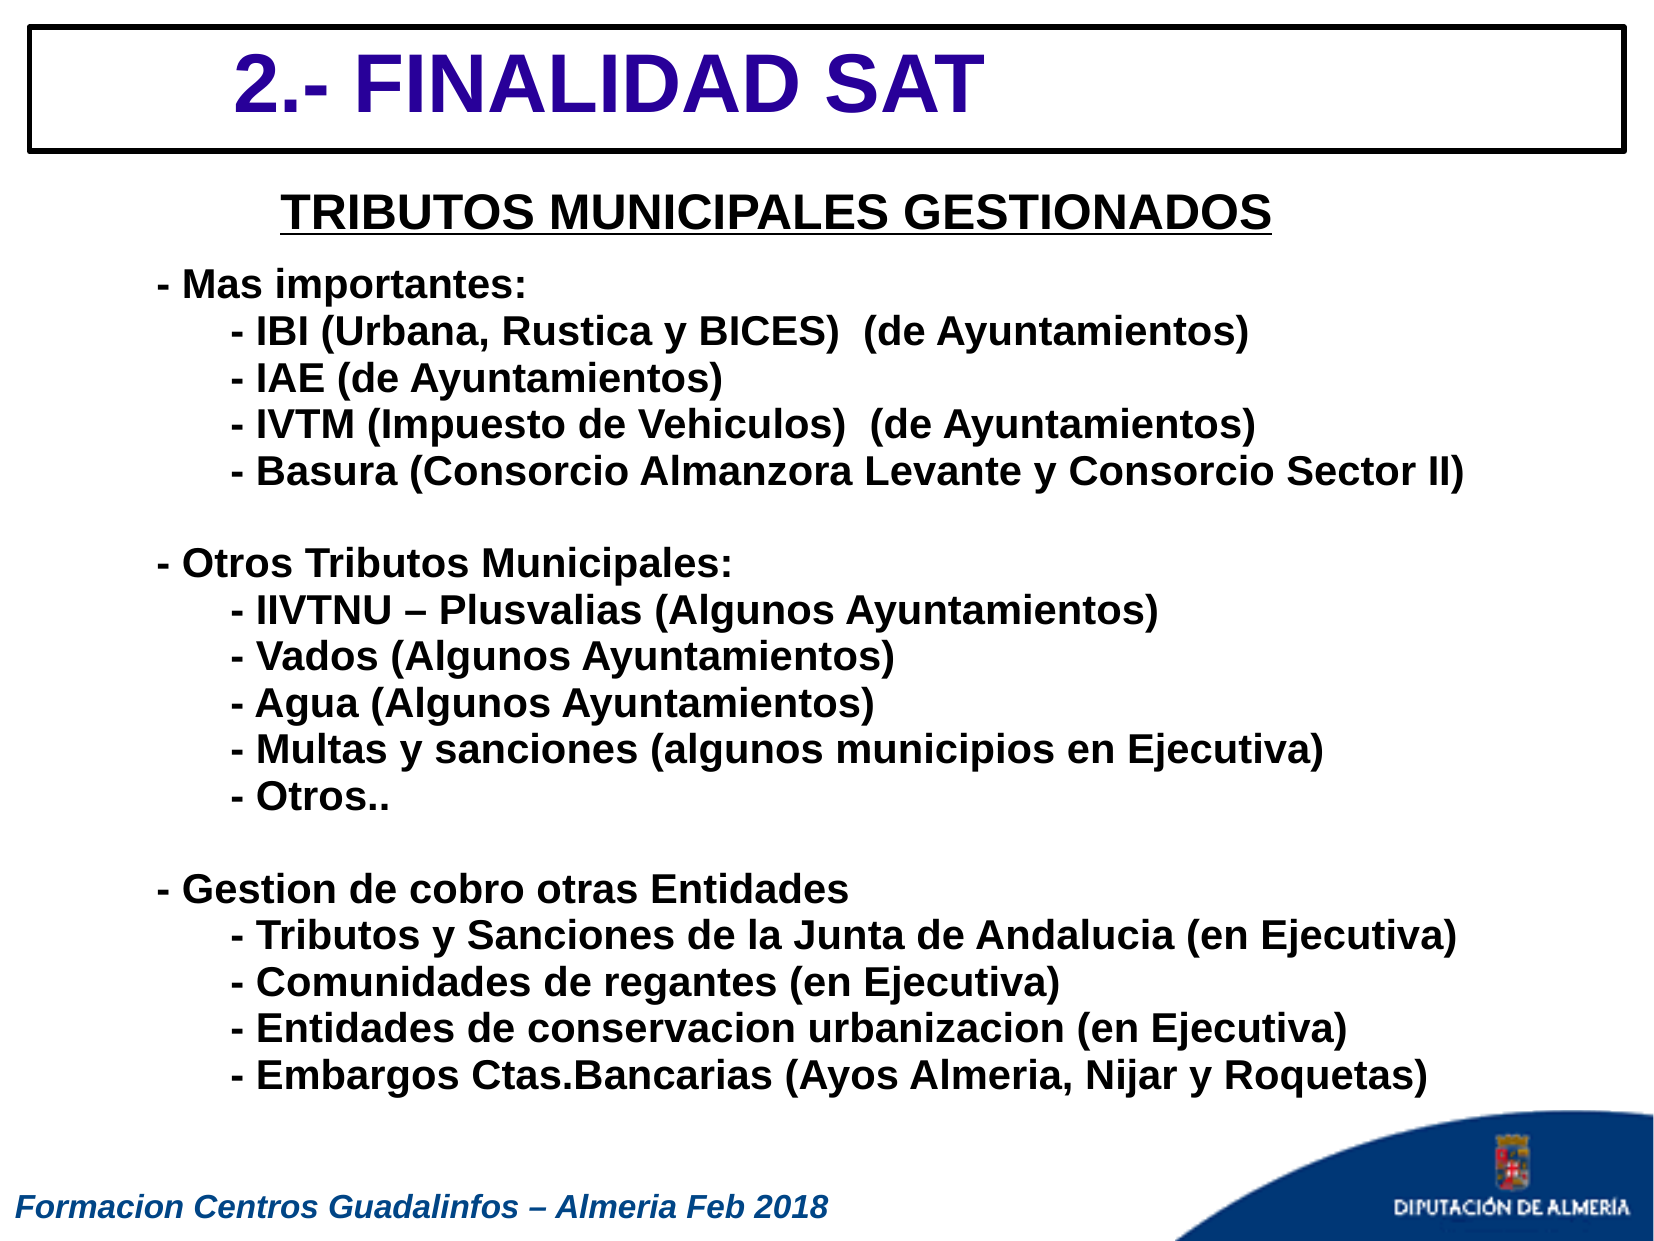

2.- FINALIDAD SAT
TRIBUTOS MUNICIPALES GESTIONADOS
- Mas importantes:
	- IBI (Urbana, Rustica y BICES) (de Ayuntamientos)
	- IAE (de Ayuntamientos)
	- IVTM (Impuesto de Vehiculos) (de Ayuntamientos)
	- Basura (Consorcio Almanzora Levante y Consorcio Sector II)
- Otros Tributos Municipales:
	- IIVTNU – Plusvalias (Algunos Ayuntamientos)
	- Vados (Algunos Ayuntamientos)
	- Agua (Algunos Ayuntamientos)
	- Multas y sanciones (algunos municipios en Ejecutiva)
	- Otros..
- Gestion de cobro otras Entidades
	- Tributos y Sanciones de la Junta de Andalucia (en Ejecutiva)
	- Comunidades de regantes (en Ejecutiva)
	- Entidades de conservacion urbanizacion (en Ejecutiva)
	- Embargos Ctas.Bancarias (Ayos Almeria, Nijar y Roquetas)
Formacion Centros Guadalinfos – Almeria Feb 2018